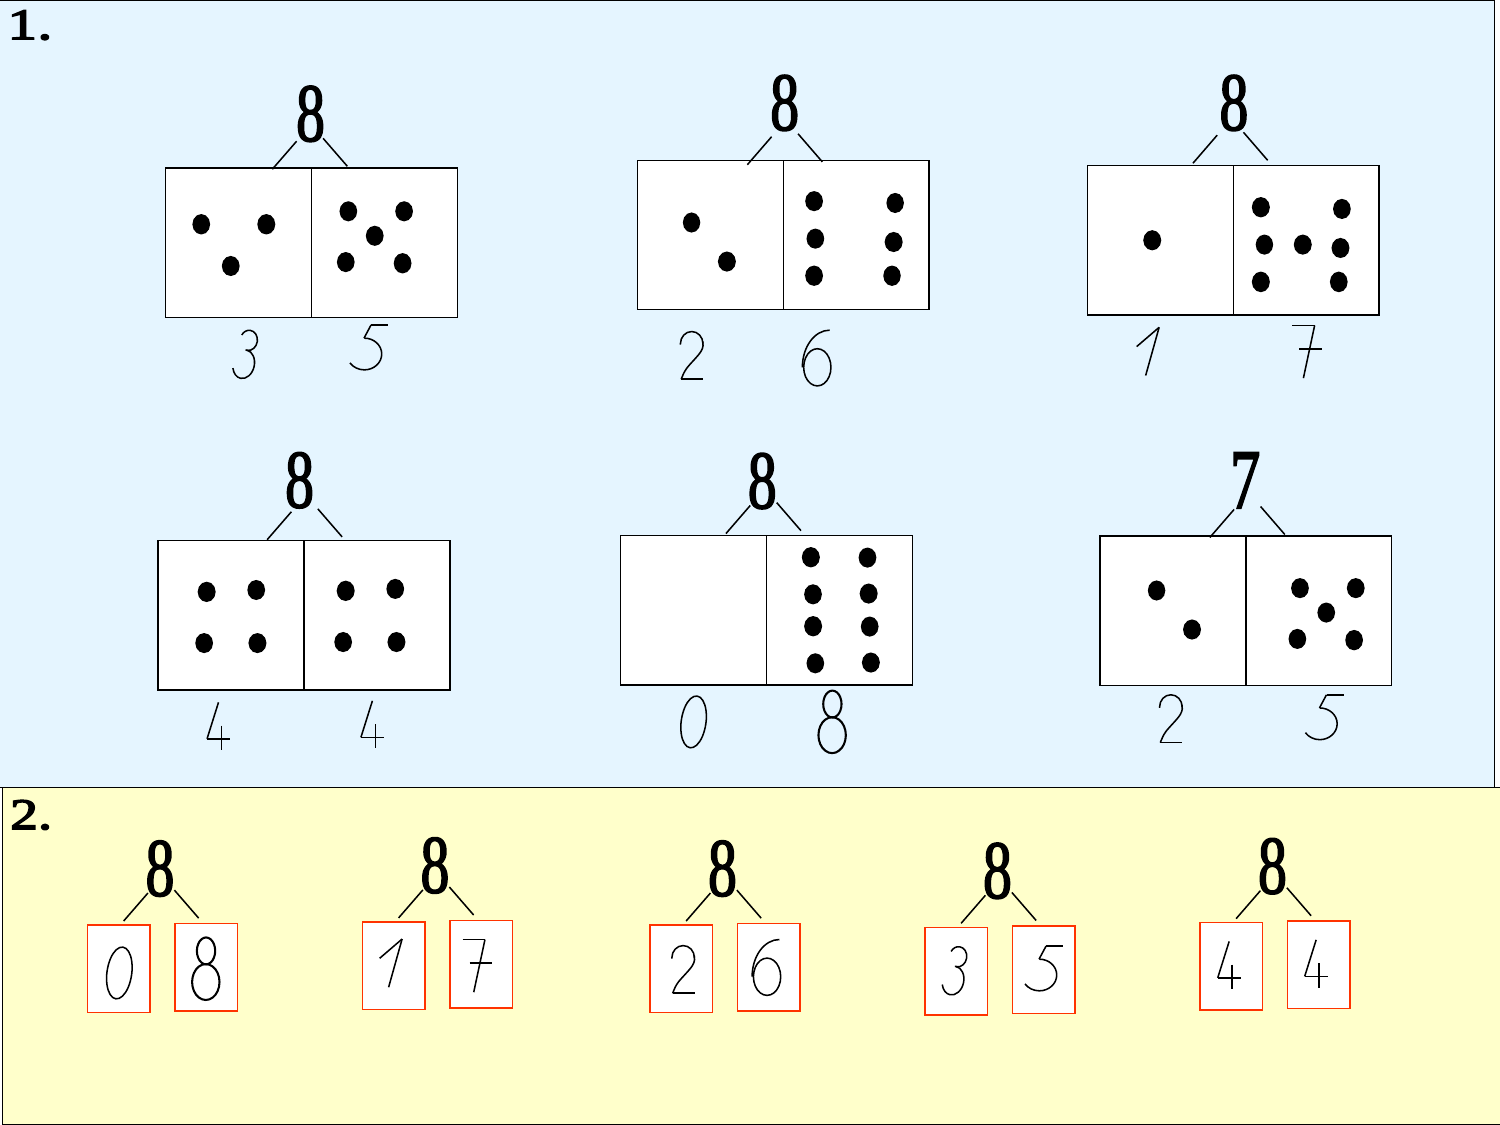

# Rozklad č.8 II
1.
8
8
8
8
7
8
2.
8
8
8
8
8